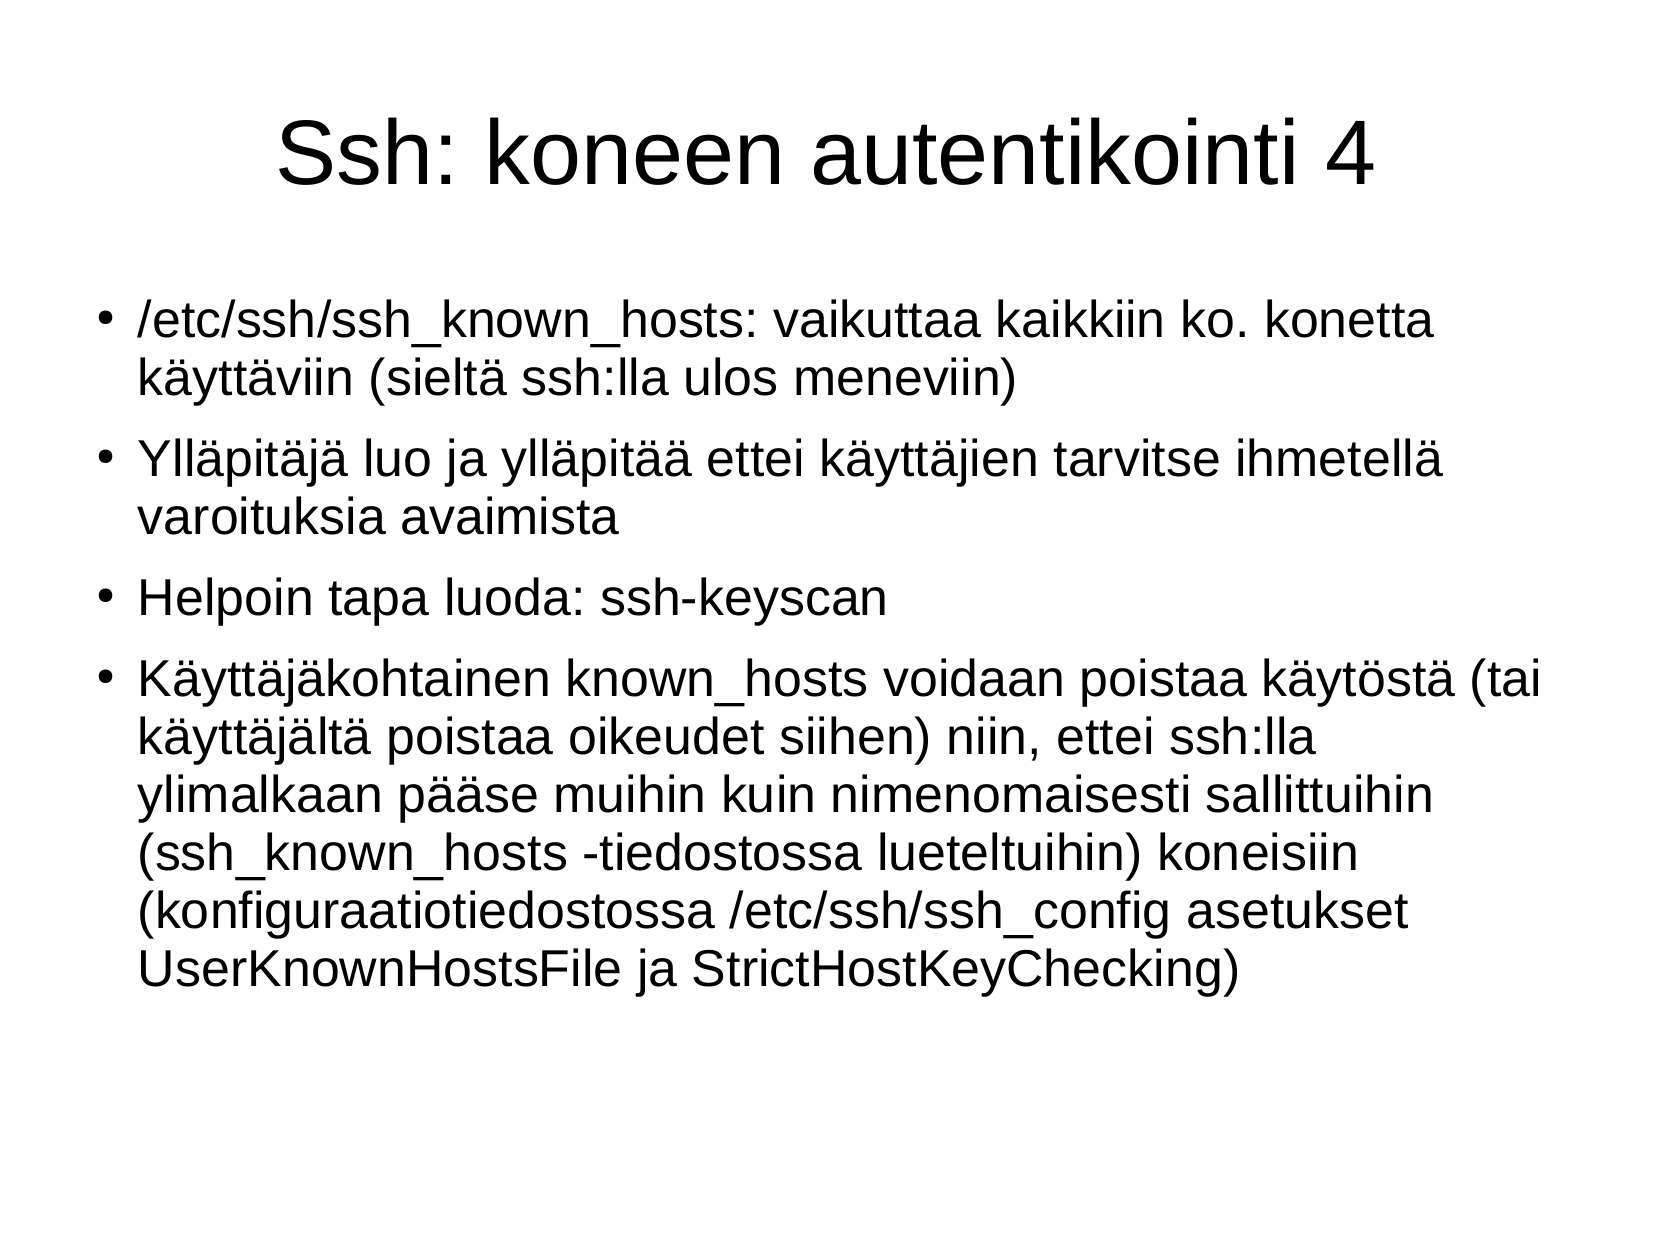

# Ssh: koneen autentikointi 4
/etc/ssh/ssh_known_hosts: vaikuttaa kaikkiin ko. konetta käyttäviin (sieltä ssh:lla ulos meneviin)
Ylläpitäjä luo ja ylläpitää ettei käyttäjien tarvitse ihmetellä varoituksia avaimista
Helpoin tapa luoda: ssh-keyscan
Käyttäjäkohtainen known_hosts voidaan poistaa käytöstä (tai käyttäjältä poistaa oikeudet siihen) niin, ettei ssh:lla ylimalkaan pääse muihin kuin nimenomaisesti sallittuihin (ssh_known_hosts -tiedostossa lueteltuihin) koneisiin (konfiguraatiotiedostossa /etc/ssh/ssh_config asetukset UserKnownHostsFile ja StrictHostKeyChecking)